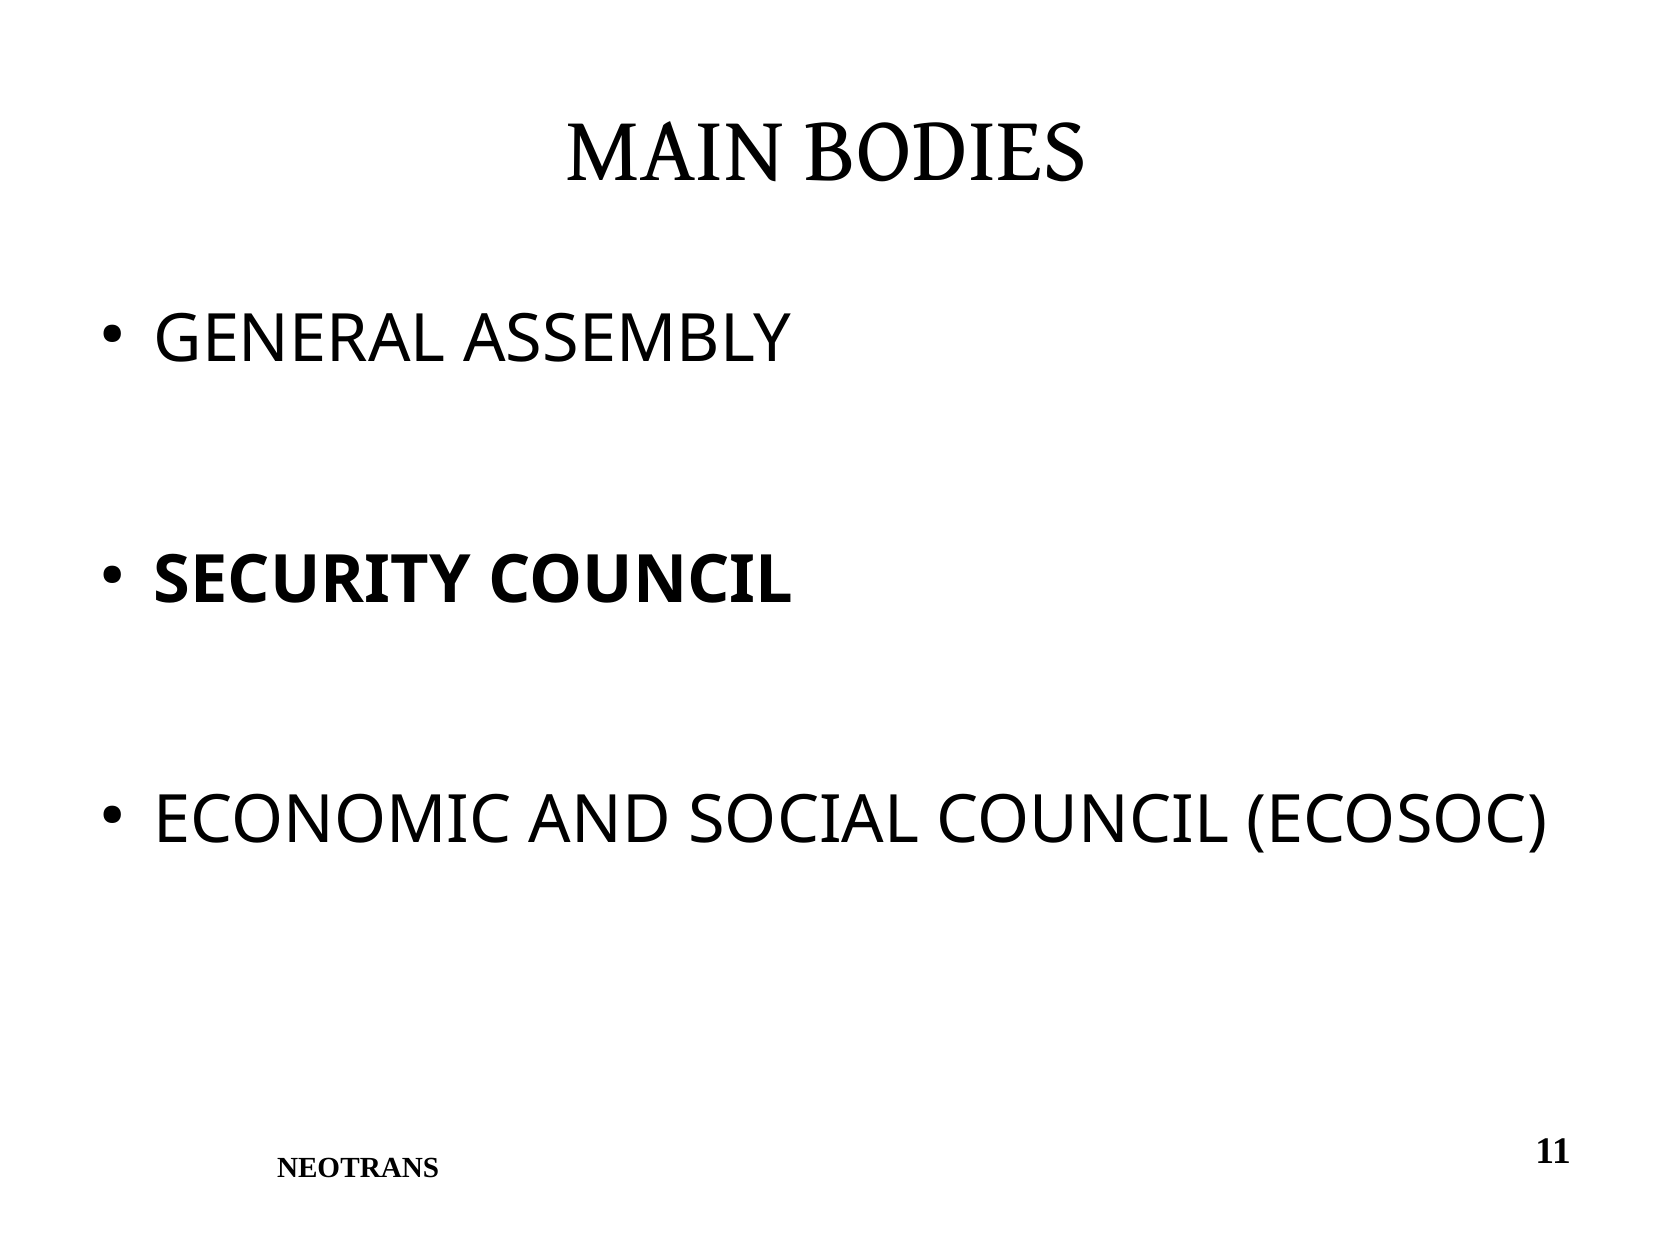

# MAIN BODIES
GENERAL ASSEMBLY
SECURITY COUNCIL
ECONOMIC AND SOCIAL COUNCIL (ECOSOC)
11
NEOTRANS